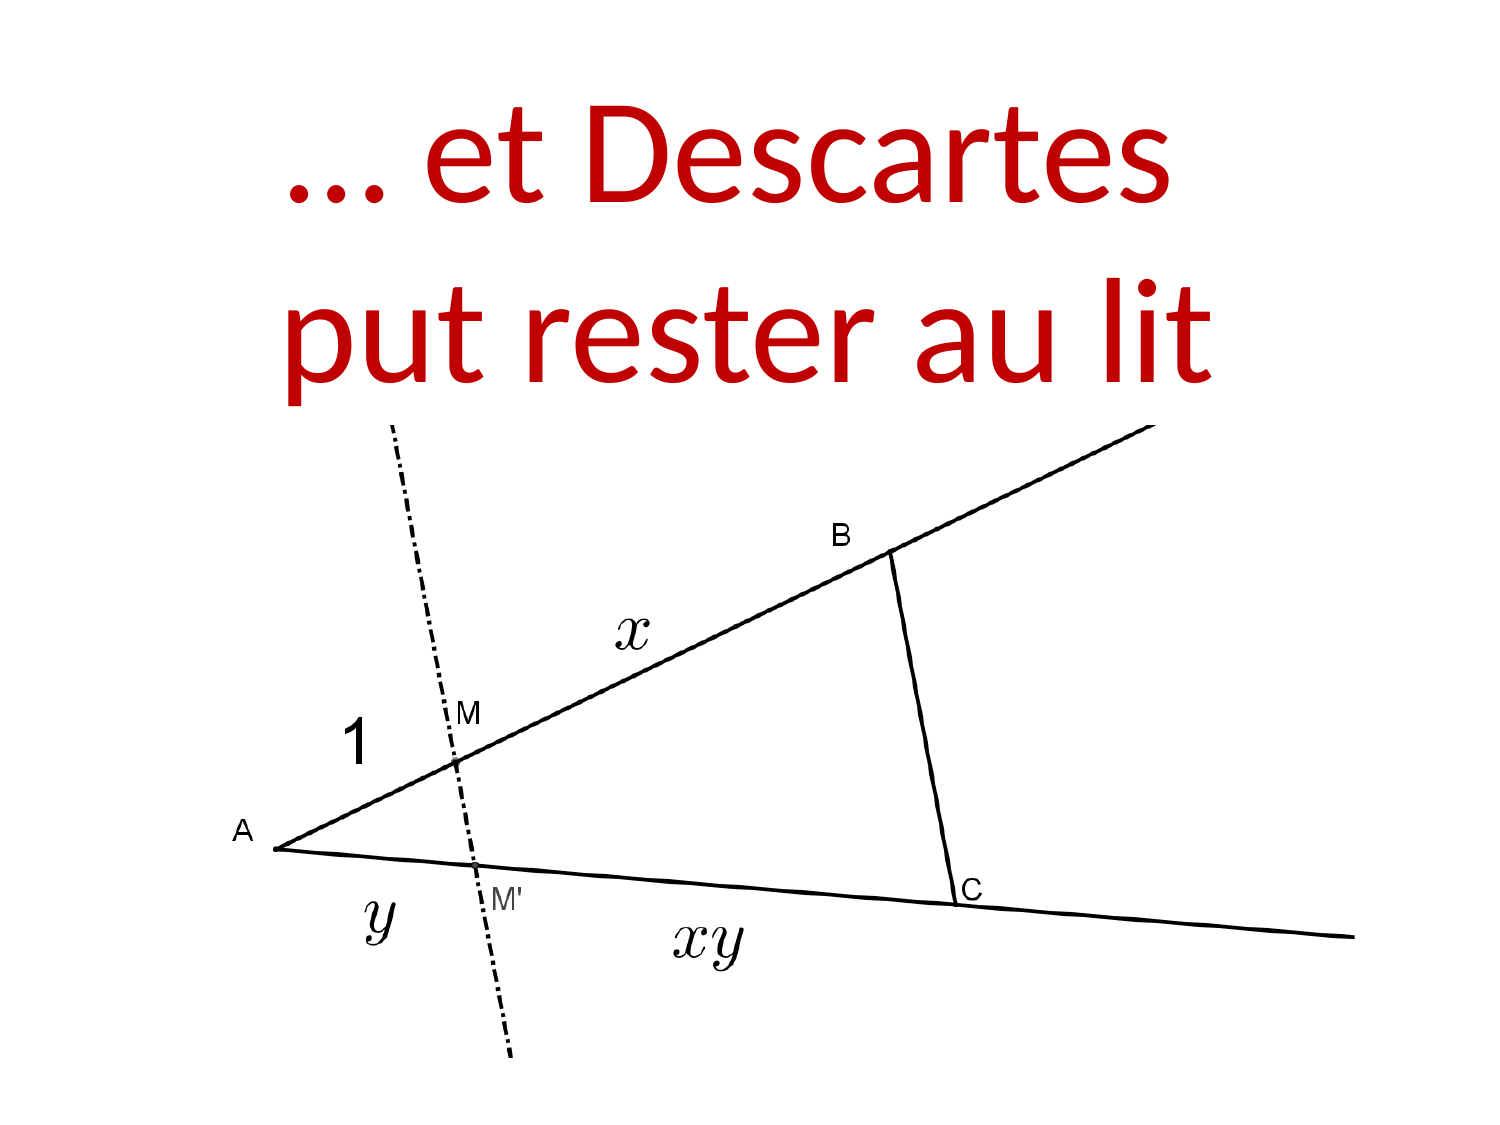

# … et Descartes put rester au lit